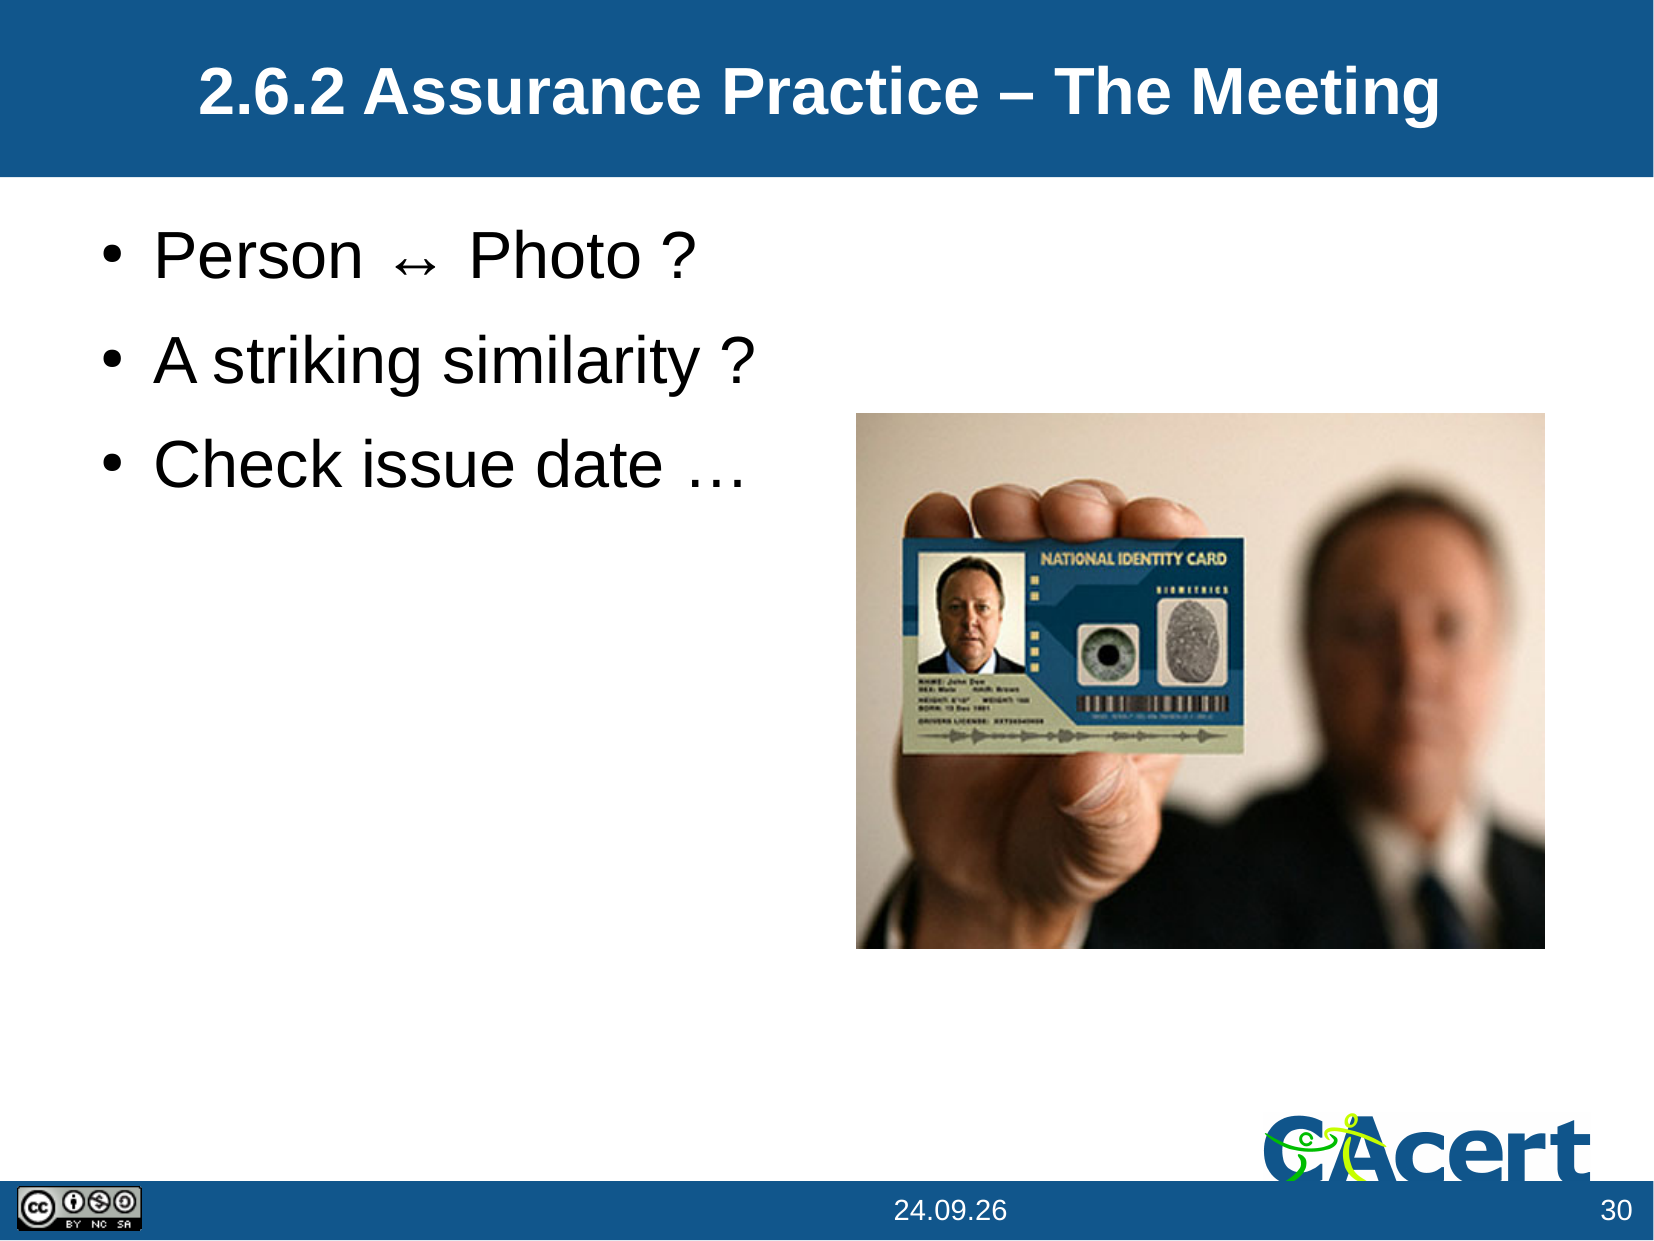

# 2.6.2 Assurance Practice – The Meeting
Person ↔ Photo ?
A striking similarity ?
Check issue date …